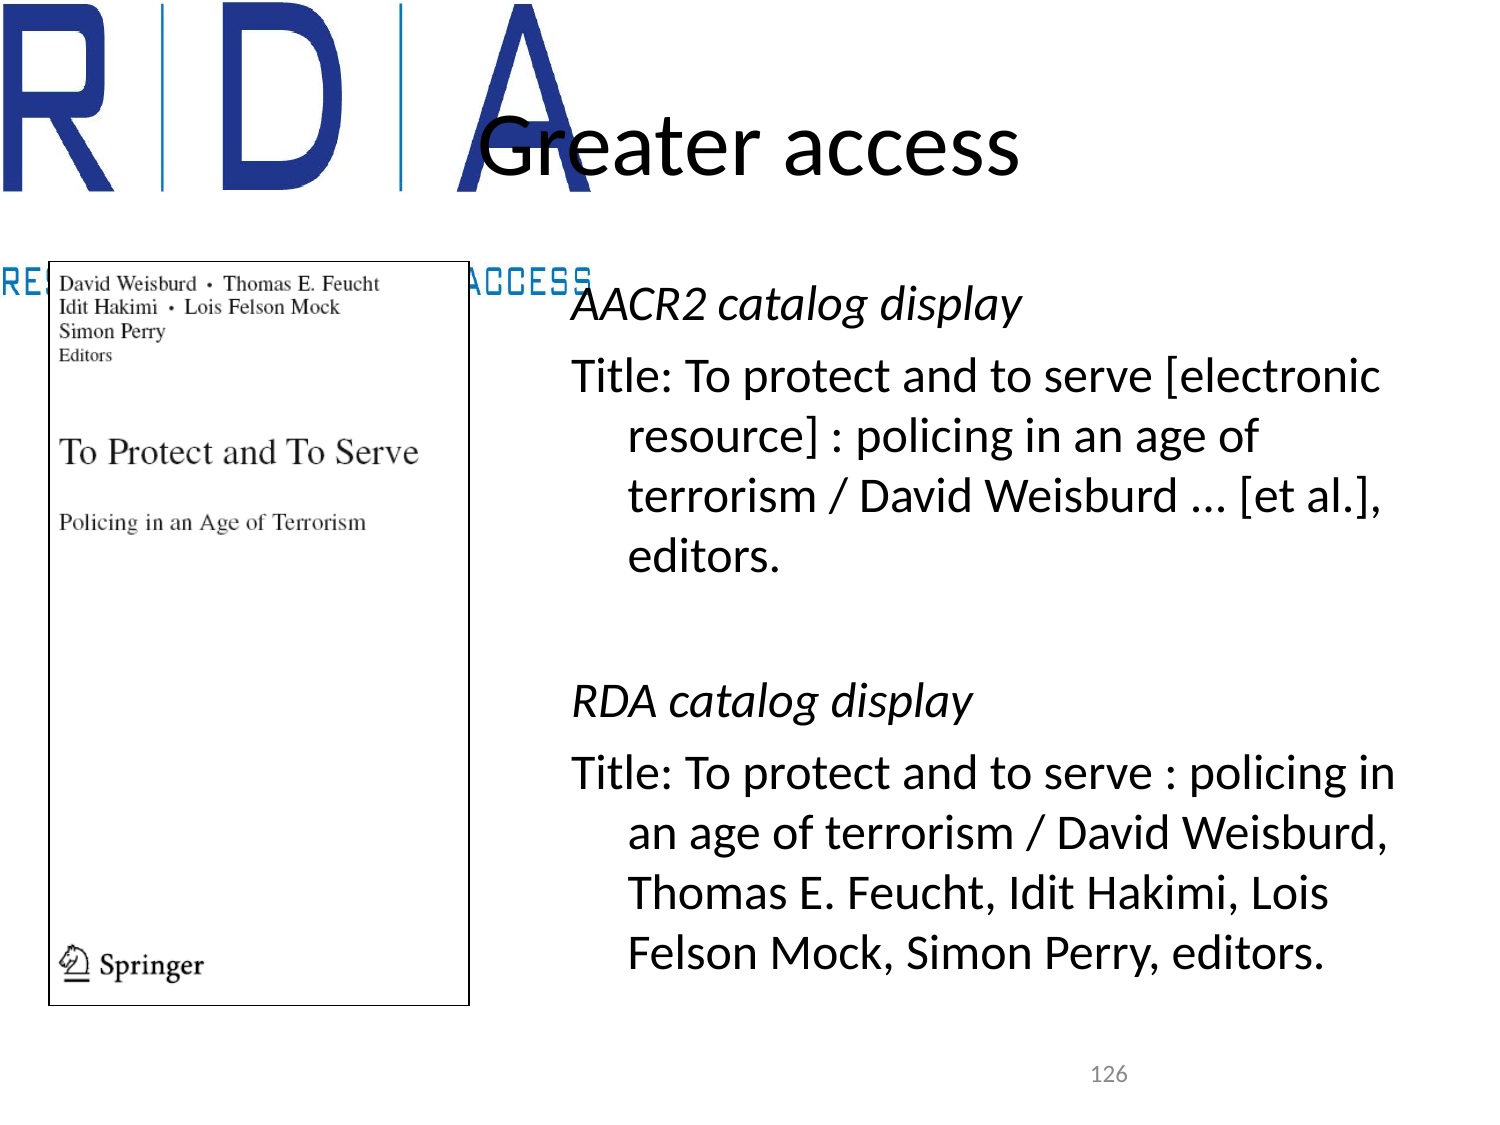

# Greater access
AACR2 catalog display
Title: To protect and to serve [electronic resource] : policing in an age of terrorism / David Weisburd ... [et al.], editors.
RDA catalog display
Title: To protect and to serve : policing in an age of terrorism / David Weisburd, Thomas E. Feucht, Idit Hakimi, Lois Felson Mock, Simon Perry, editors.
126